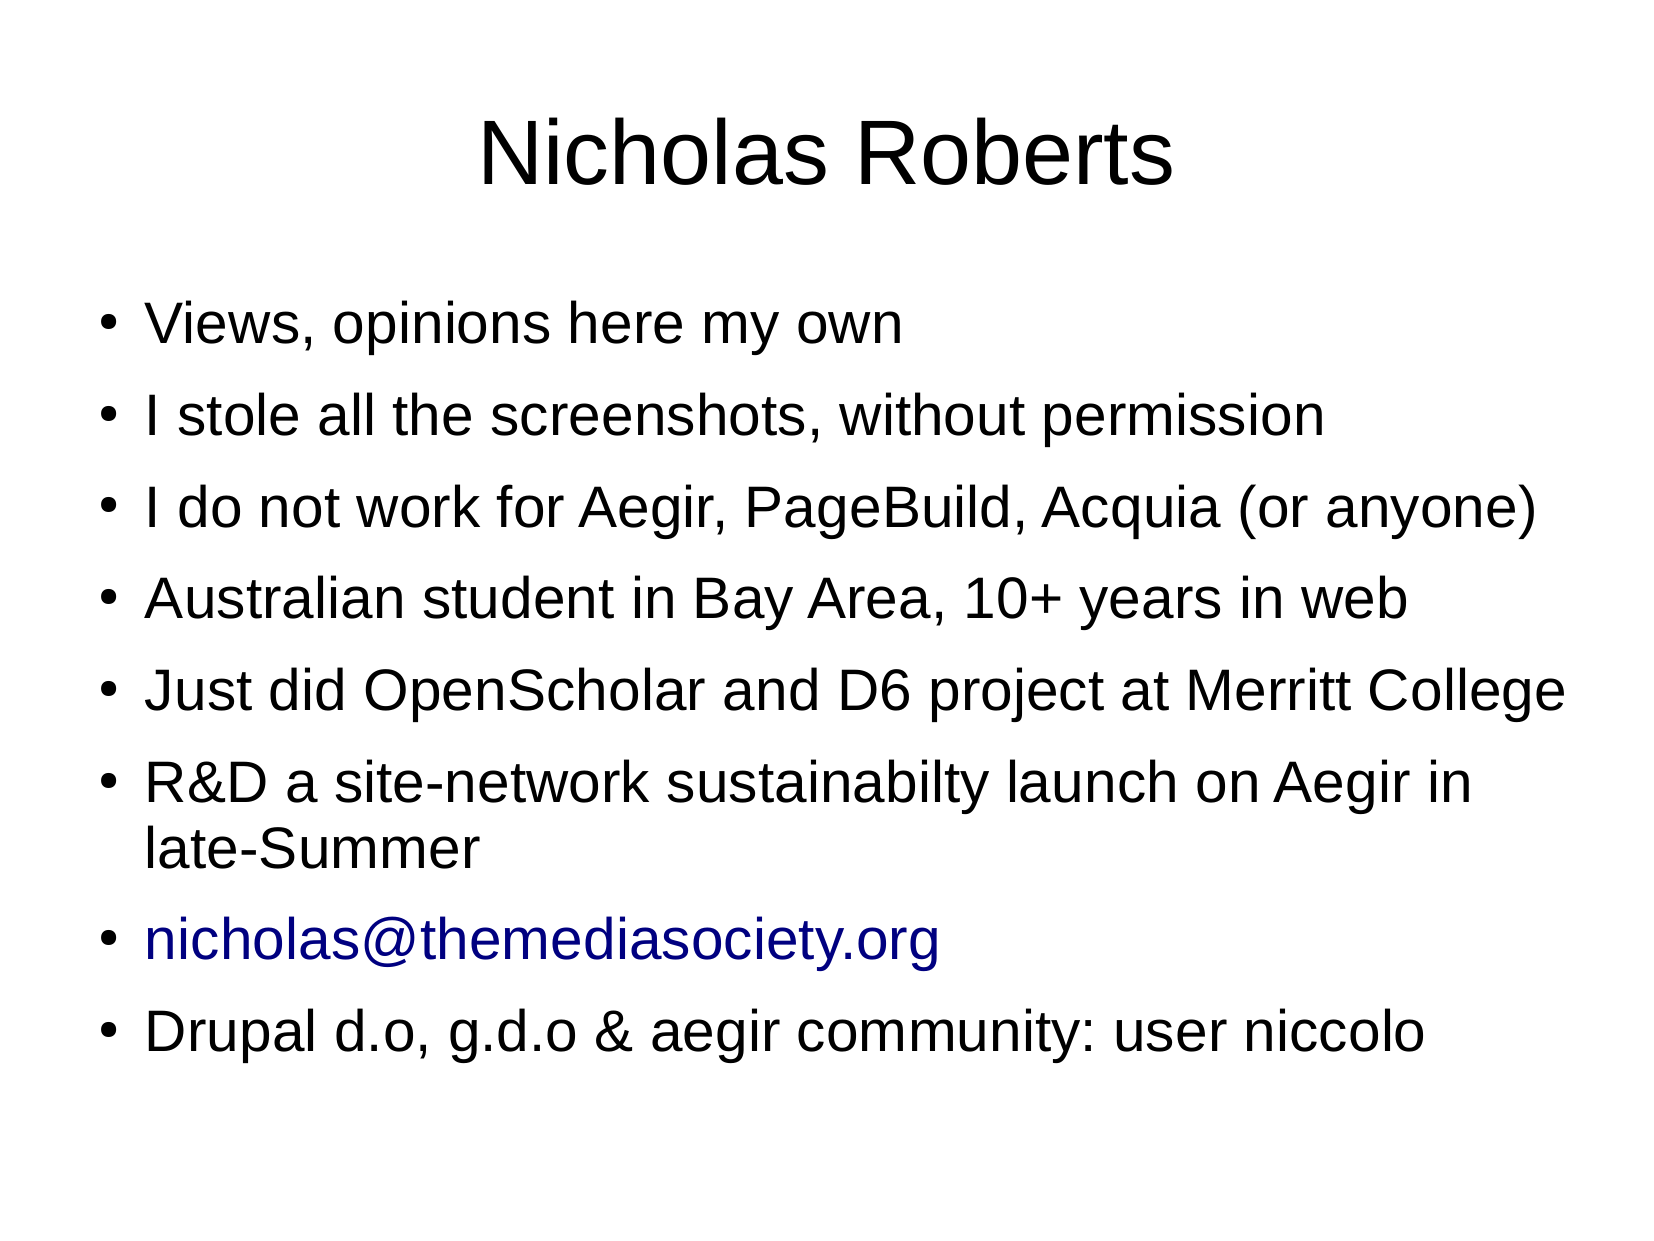

# Nicholas Roberts
Views, opinions here my own
I stole all the screenshots, without permission
I do not work for Aegir, PageBuild, Acquia (or anyone)
Australian student in Bay Area, 10+ years in web
Just did OpenScholar and D6 project at Merritt College
R&D a site-network sustainabilty launch on Aegir in late-Summer
nicholas@themediasociety.org
Drupal d.o, g.d.o & aegir community: user niccolo